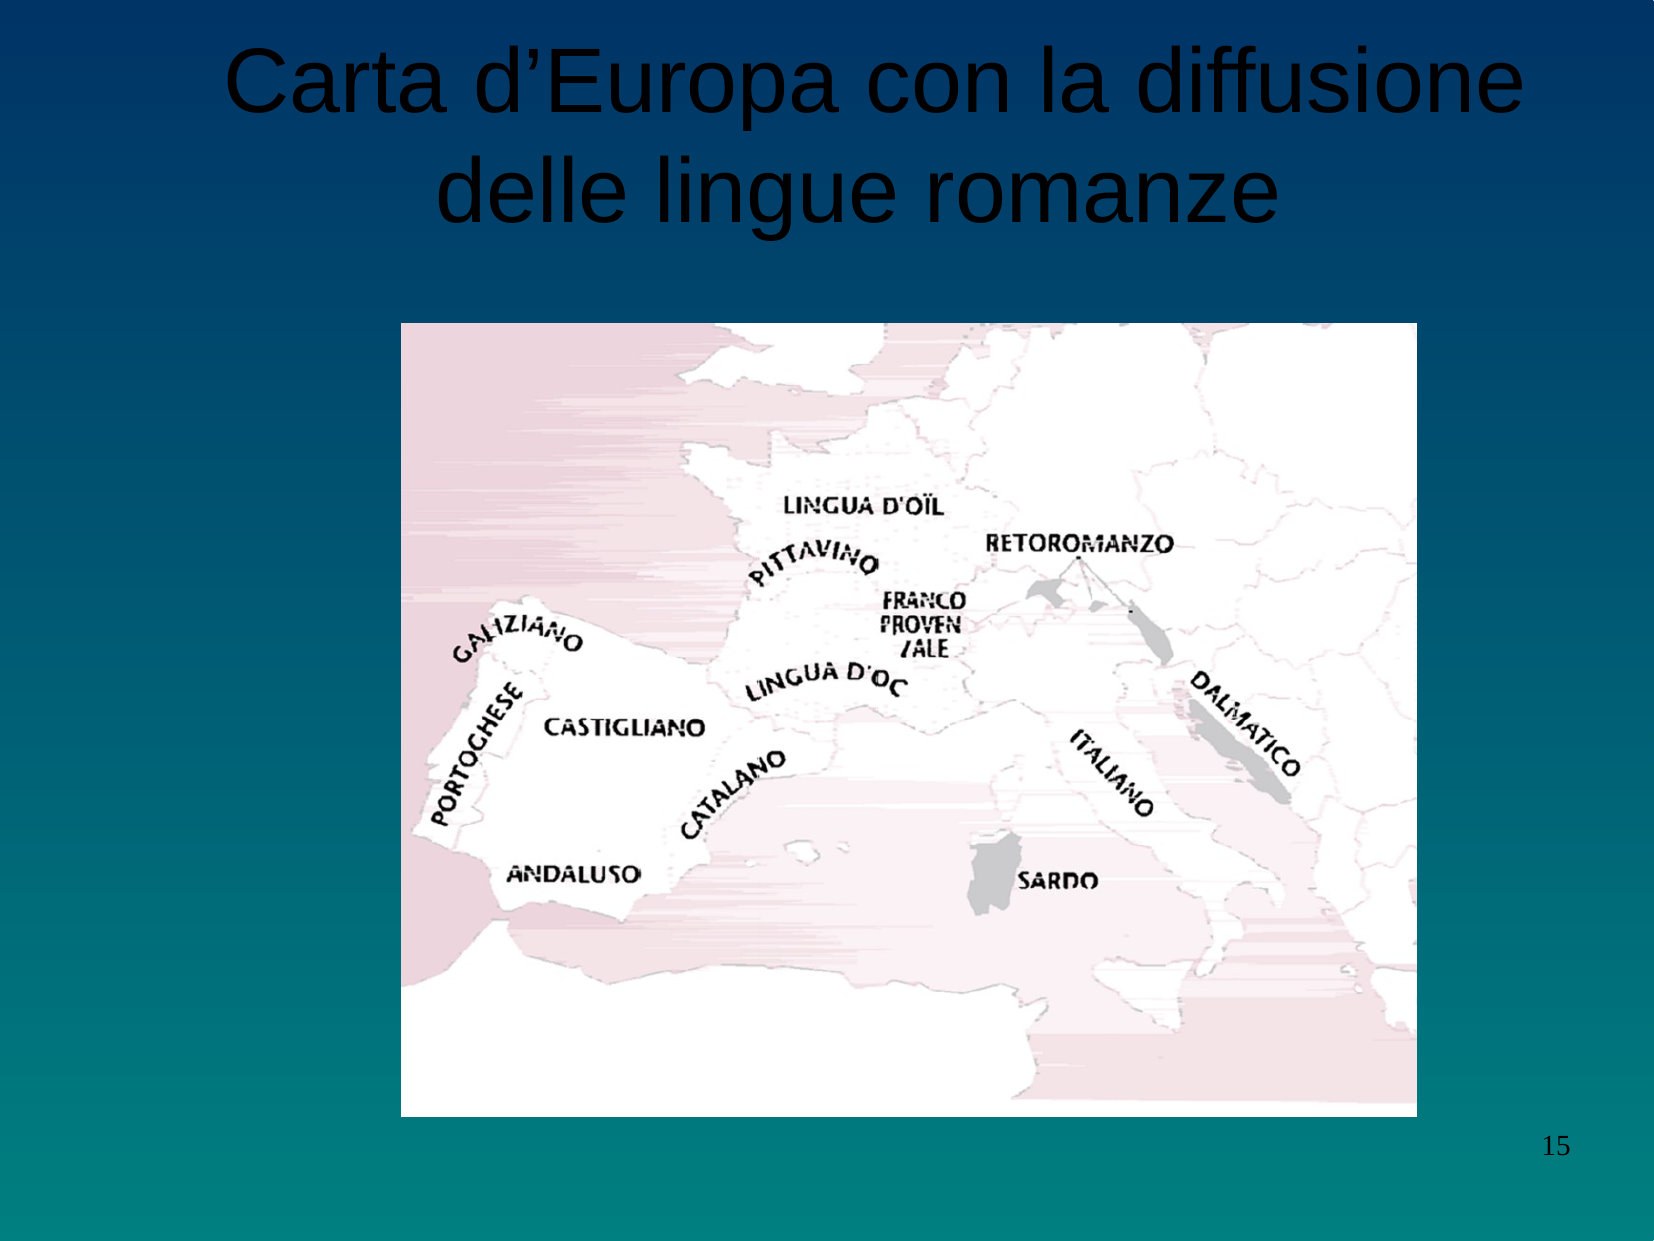

# Carta d’Europa con la diffusione delle lingue romanze
15